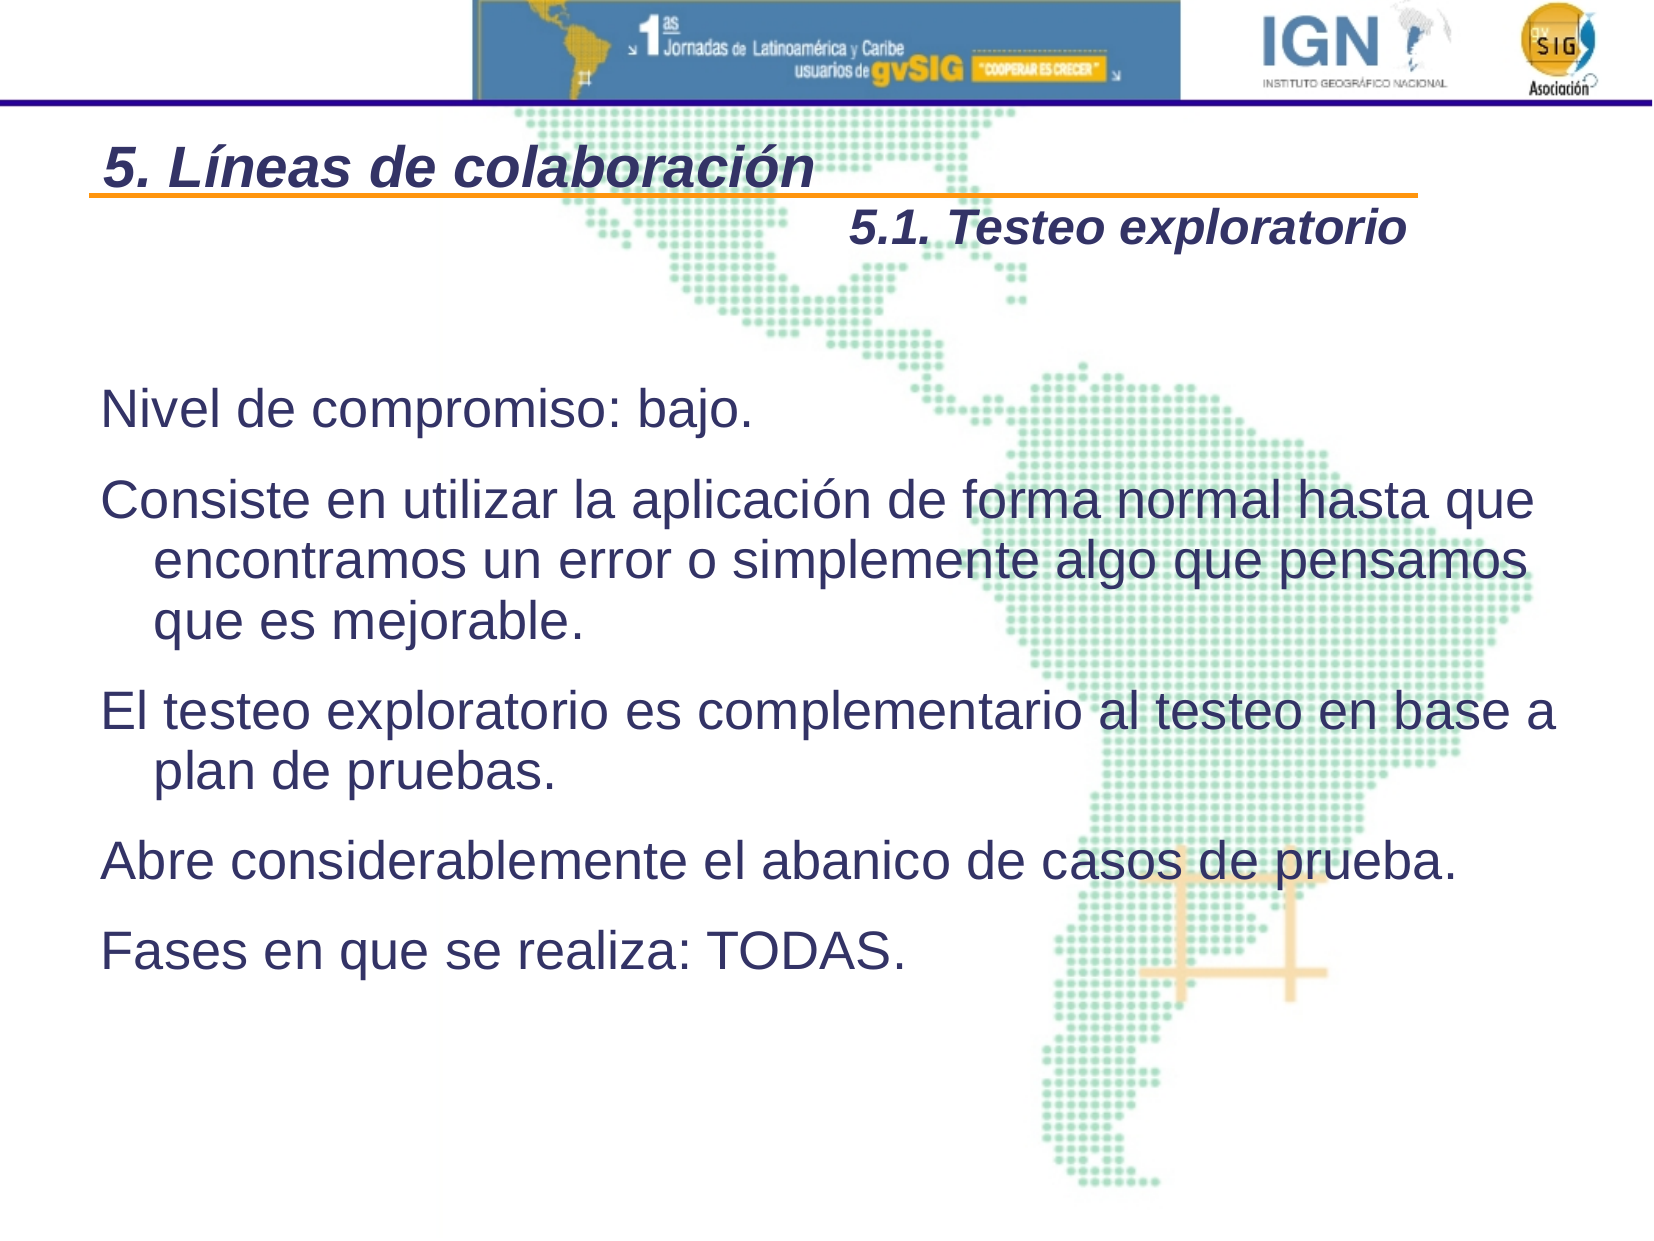

5. Líneas de colaboración
5.1. Testeo exploratorio
# Nivel de compromiso: bajo.
Consiste en utilizar la aplicación de forma normal hasta que encontramos un error o simplemente algo que pensamos que es mejorable.
El testeo exploratorio es complementario al testeo en base a plan de pruebas.
Abre considerablemente el abanico de casos de prueba.
Fases en que se realiza: TODAS.